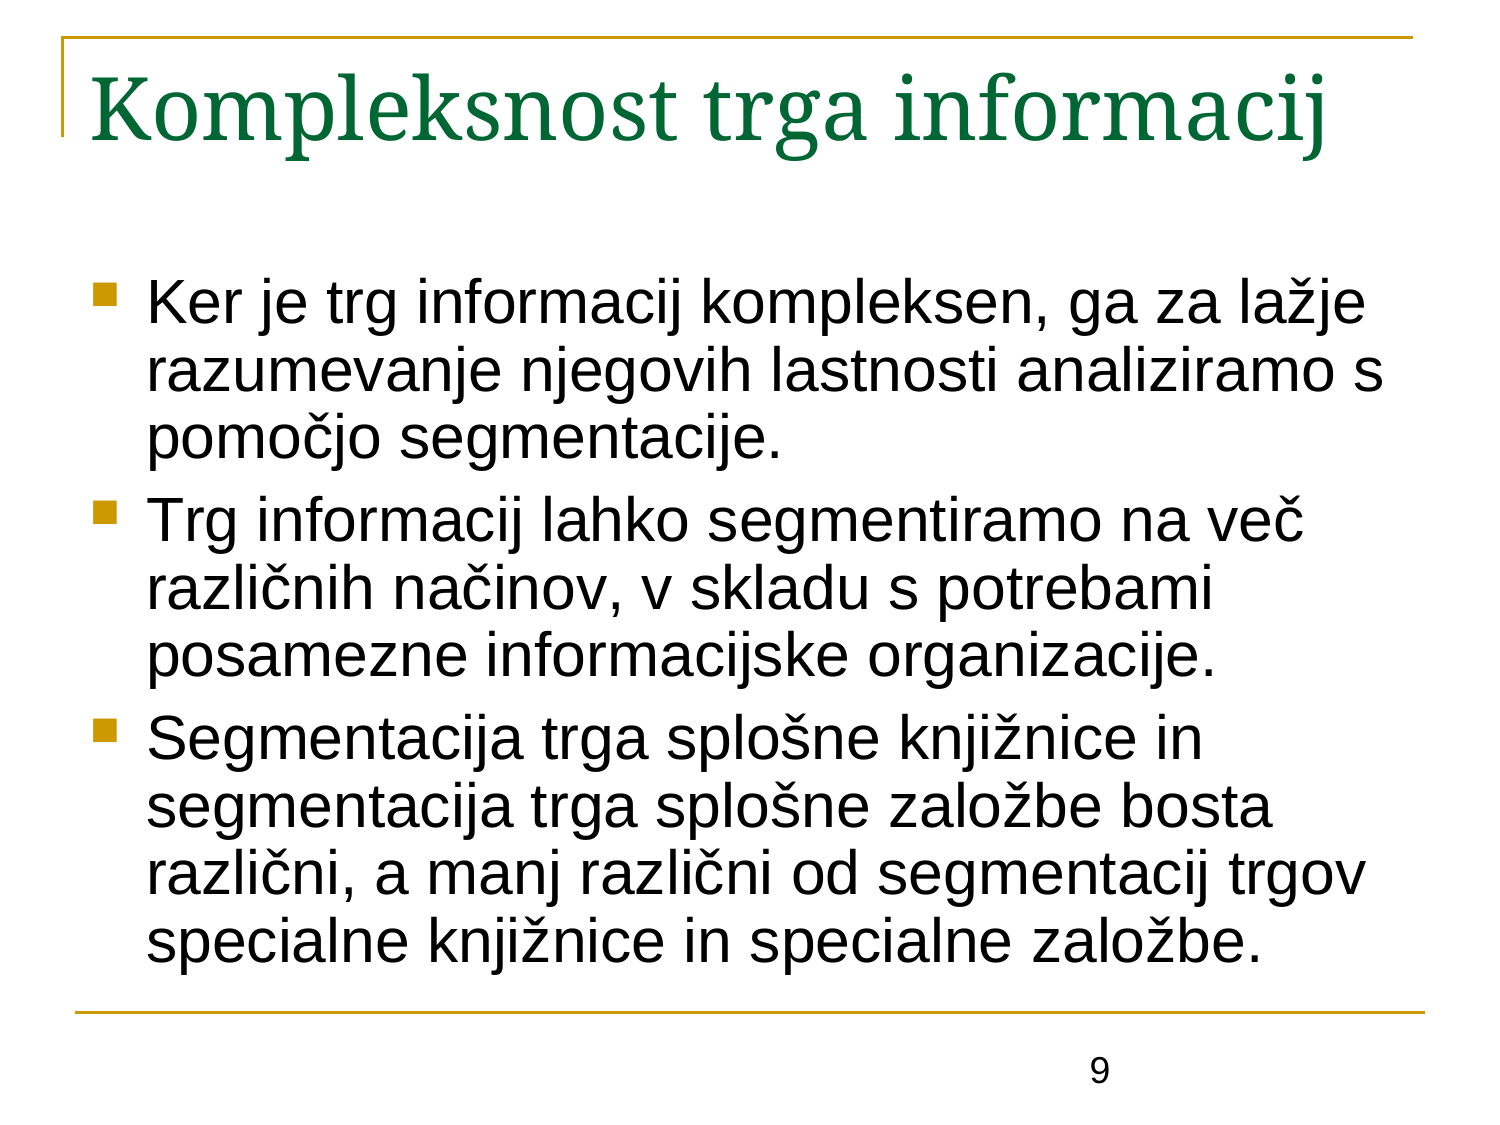

# Kompleksnost trga informacij
Ker je trg informacij kompleksen, ga za lažje razumevanje njegovih lastnosti analiziramo s pomočjo segmentacije.
Trg informacij lahko segmentiramo na več različnih načinov, v skladu s potrebami posamezne informacijske organizacije.
Segmentacija trga splošne knjižnice in segmentacija trga splošne založbe bosta različni, a manj različni od segmentacij trgov specialne knjižnice in specialne založbe.
9